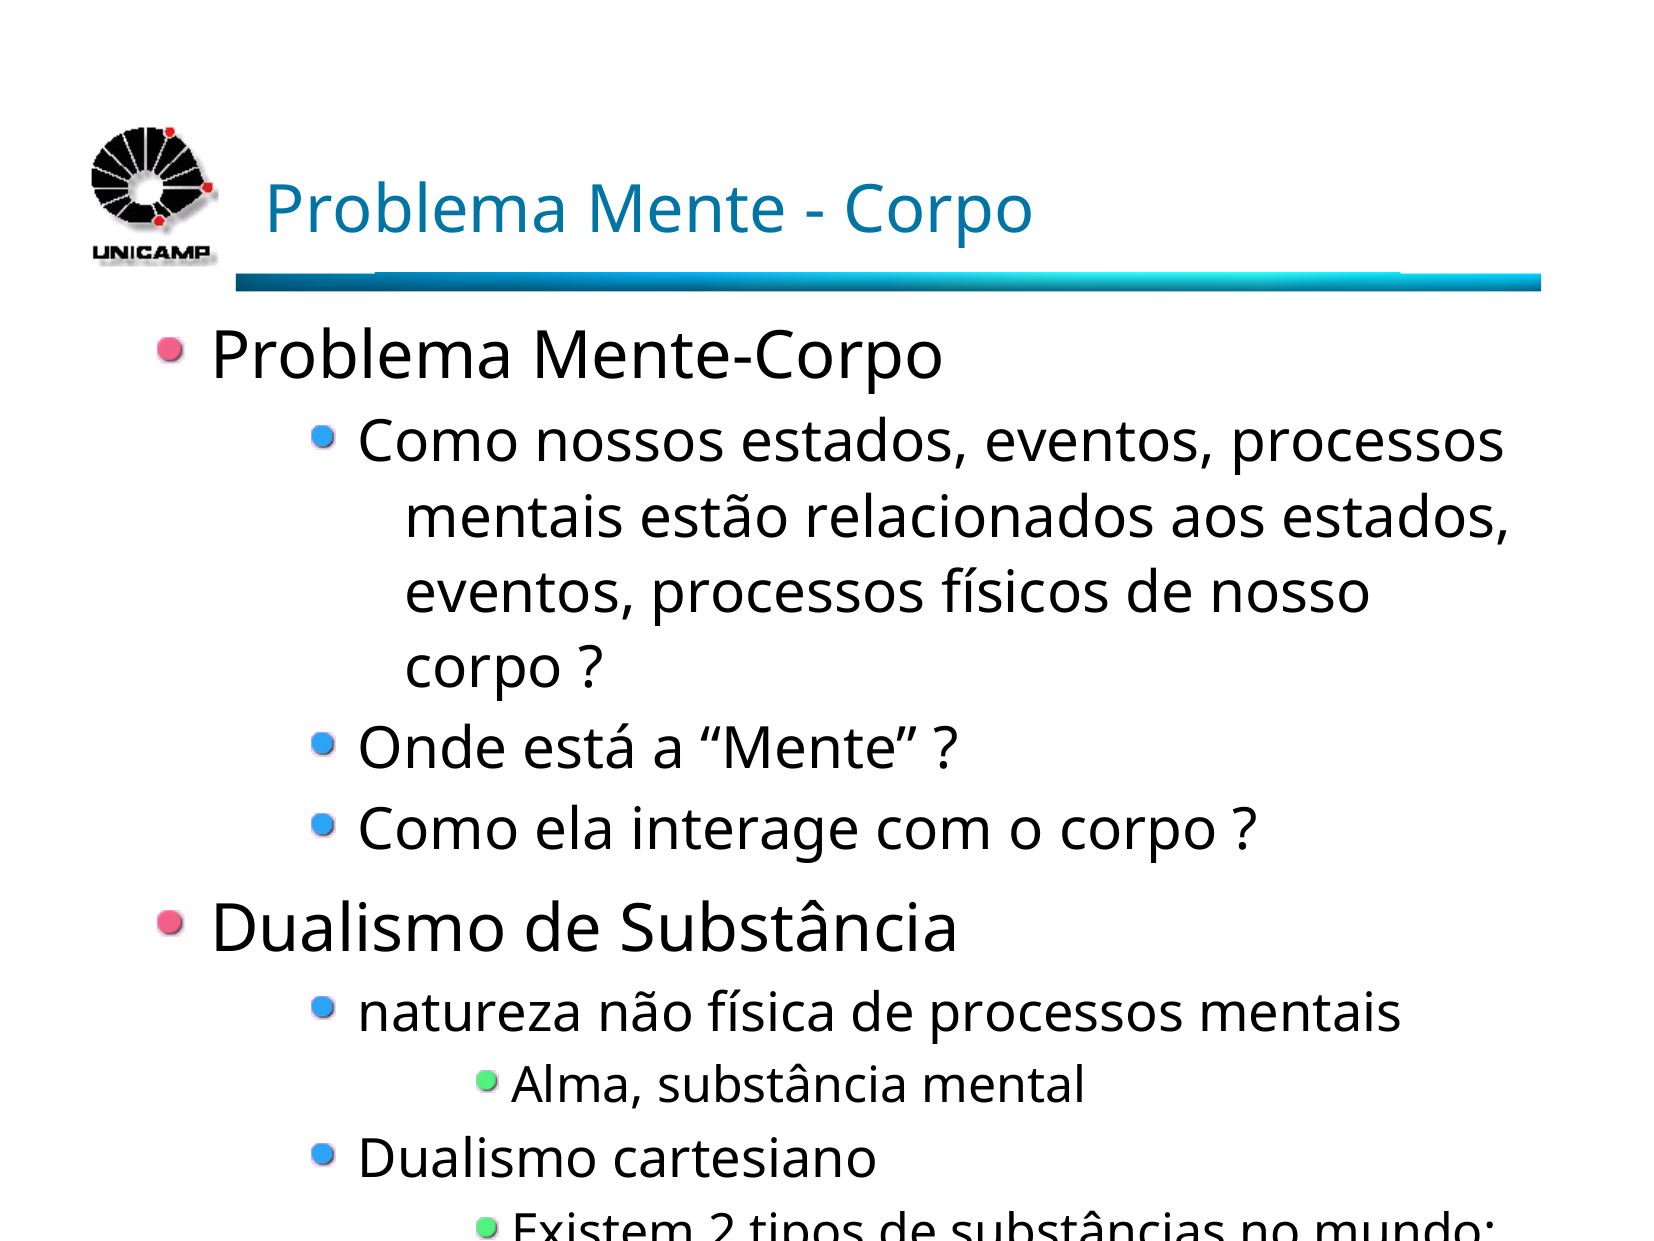

# Problema Mente - Corpo
Problema Mente-Corpo
Como nossos estados, eventos, processos mentais estão relacionados aos estados, eventos, processos físicos de nosso corpo ?
Onde está a “Mente” ?
Como ela interage com o corpo ?
Dualismo de Substância
natureza não física de processos mentais
Alma, substância mental
Dualismo cartesiano
Existem 2 tipos de substâncias no mundo: substâncias físicas (materiais) e substâncias mentais